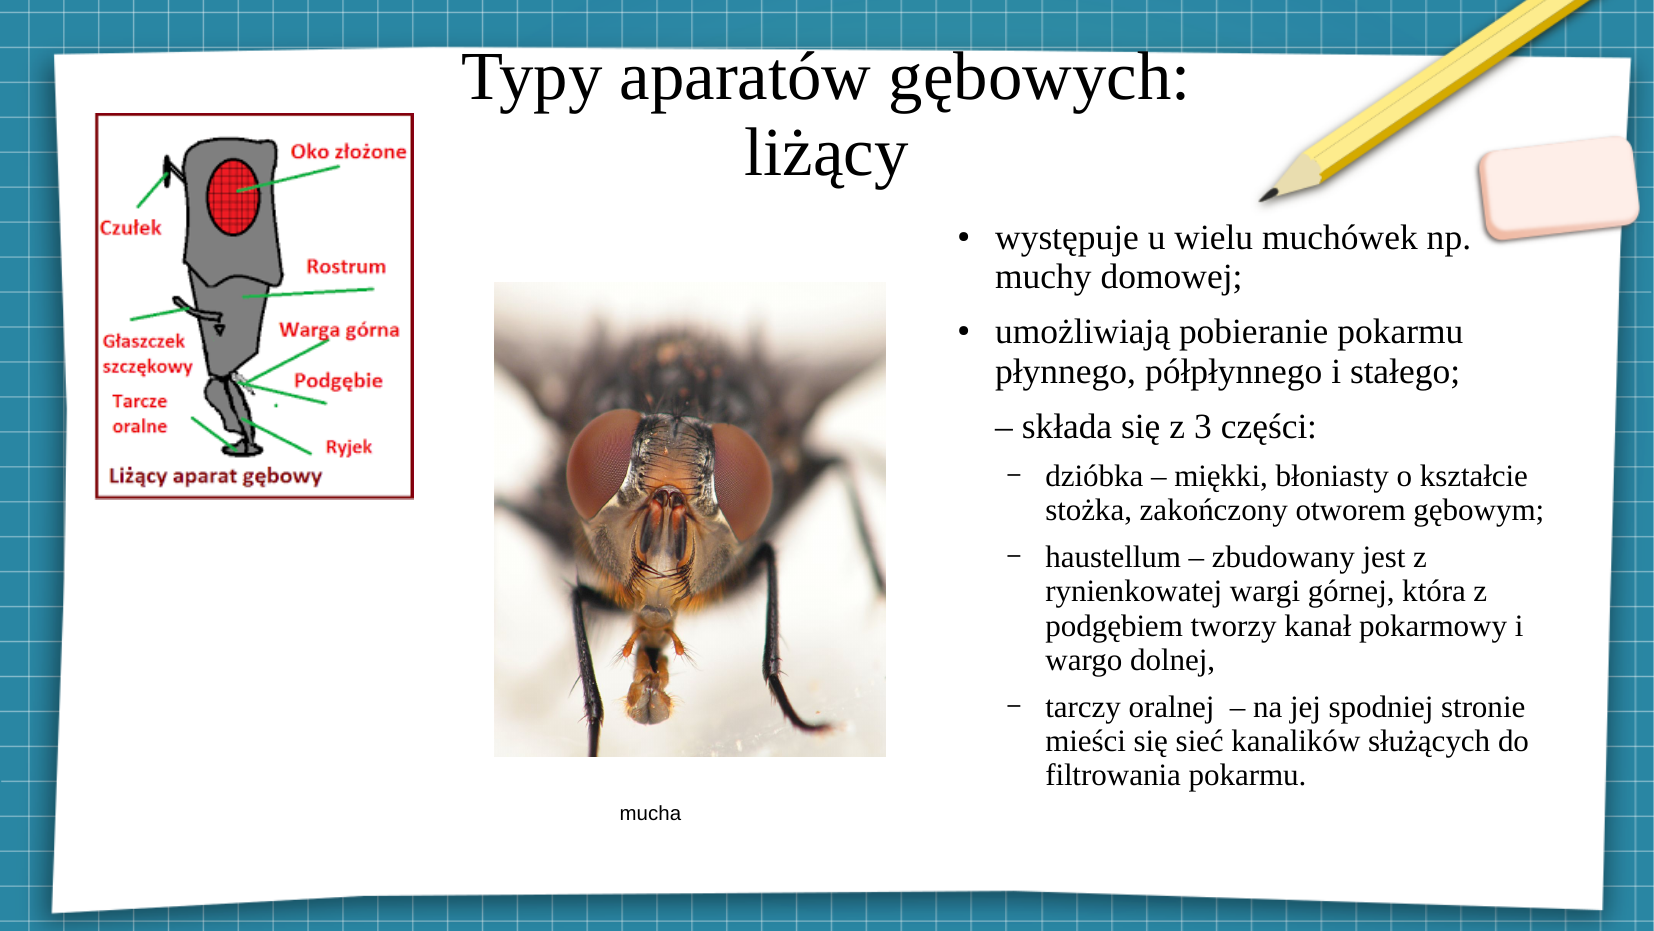

# Typy aparatów gębowych: liżący
występuje u wielu muchówek np. muchy domowej;
umożliwiają pobieranie pokarmu płynnego, półpłynnego i stałego;
– składa się z 3 części:
dzióbka – miękki, błoniasty o kształcie stożka, zakończony otworem gębowym;
haustellum – zbudowany jest z rynienkowatej wargi górnej, która z podgębiem tworzy kanał pokarmowy i wargo dolnej,
tarczy oralnej – na jej spodniej stronie mieści się sieć kanalików służących do filtrowania pokarmu.
 mucha